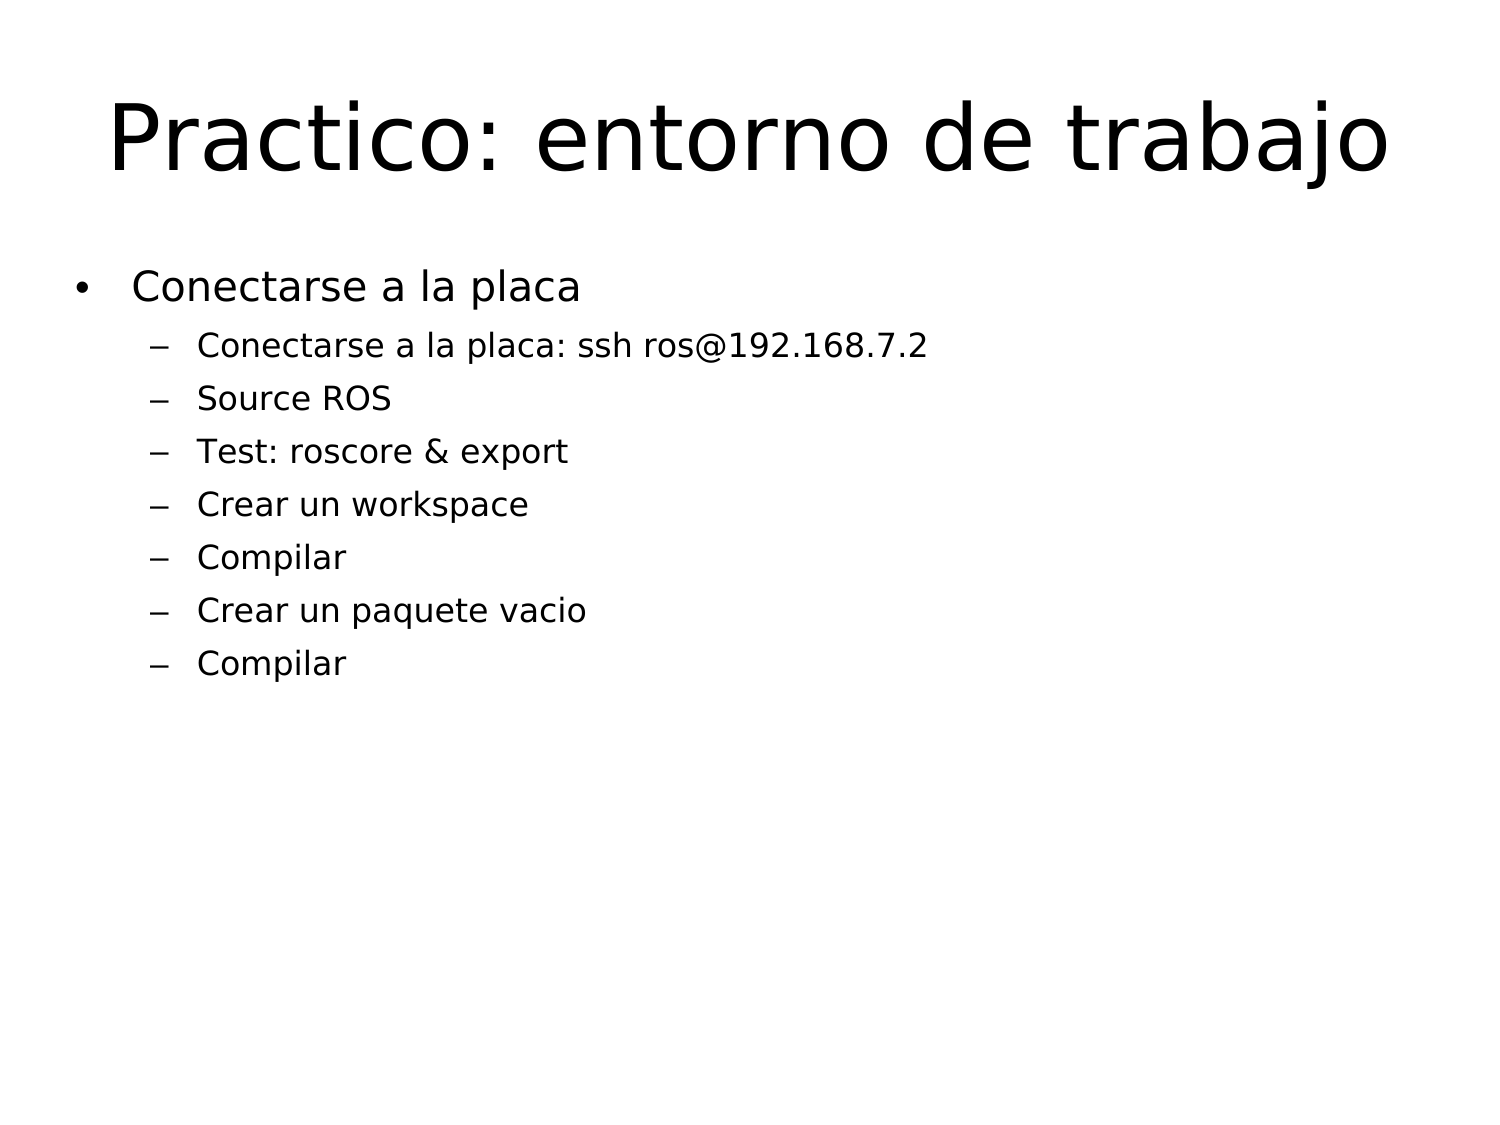

# Practico: entorno de trabajo
Conectarse a la placa
Conectarse a la placa: ssh ros@192.168.7.2
Source ROS
Test: roscore & export
Crear un workspace
Compilar
Crear un paquete vacio
Compilar